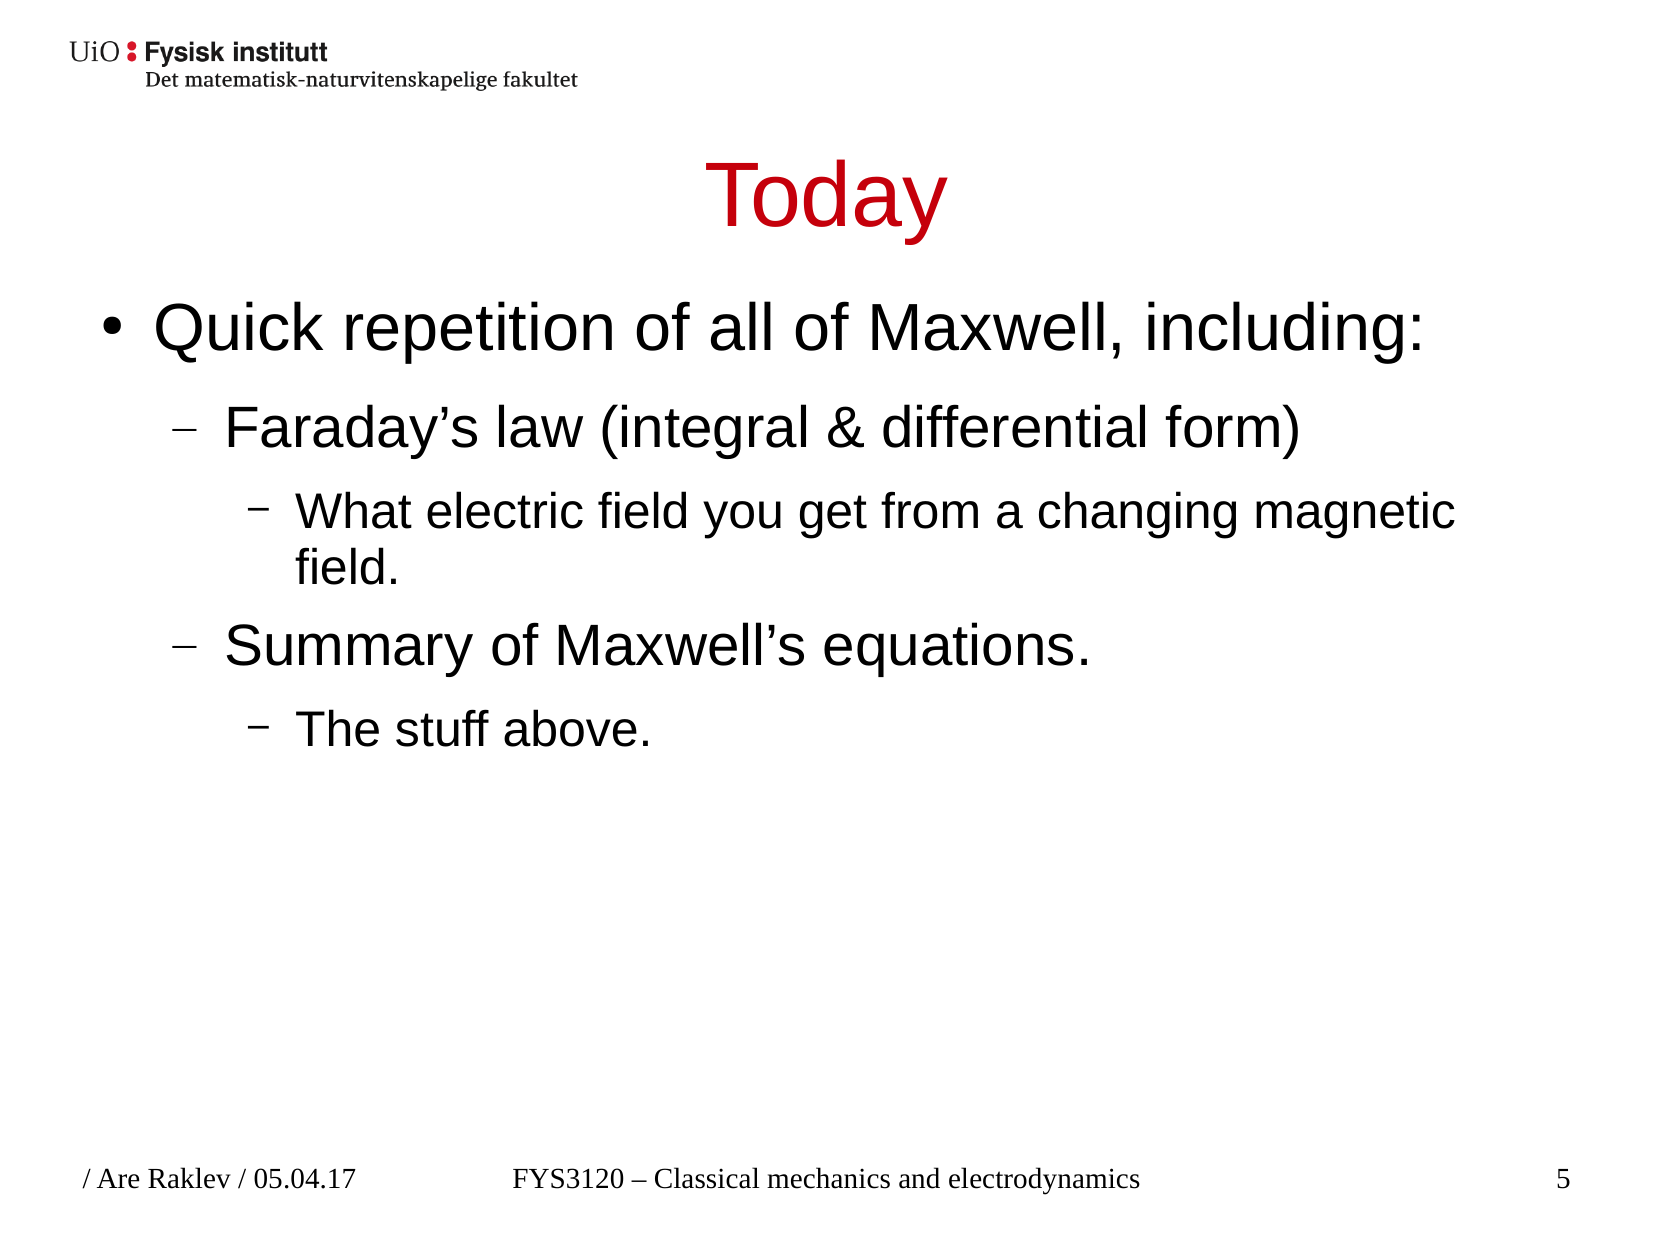

# Today
Quick repetition of all of Maxwell, including:
Faraday’s law (integral & differential form)
What electric field you get from a changing magnetic field.
Summary of Maxwell’s equations.
The stuff above.
/ Are Raklev / 05.04.17
FYS3120 – Classical mechanics and electrodynamics
5